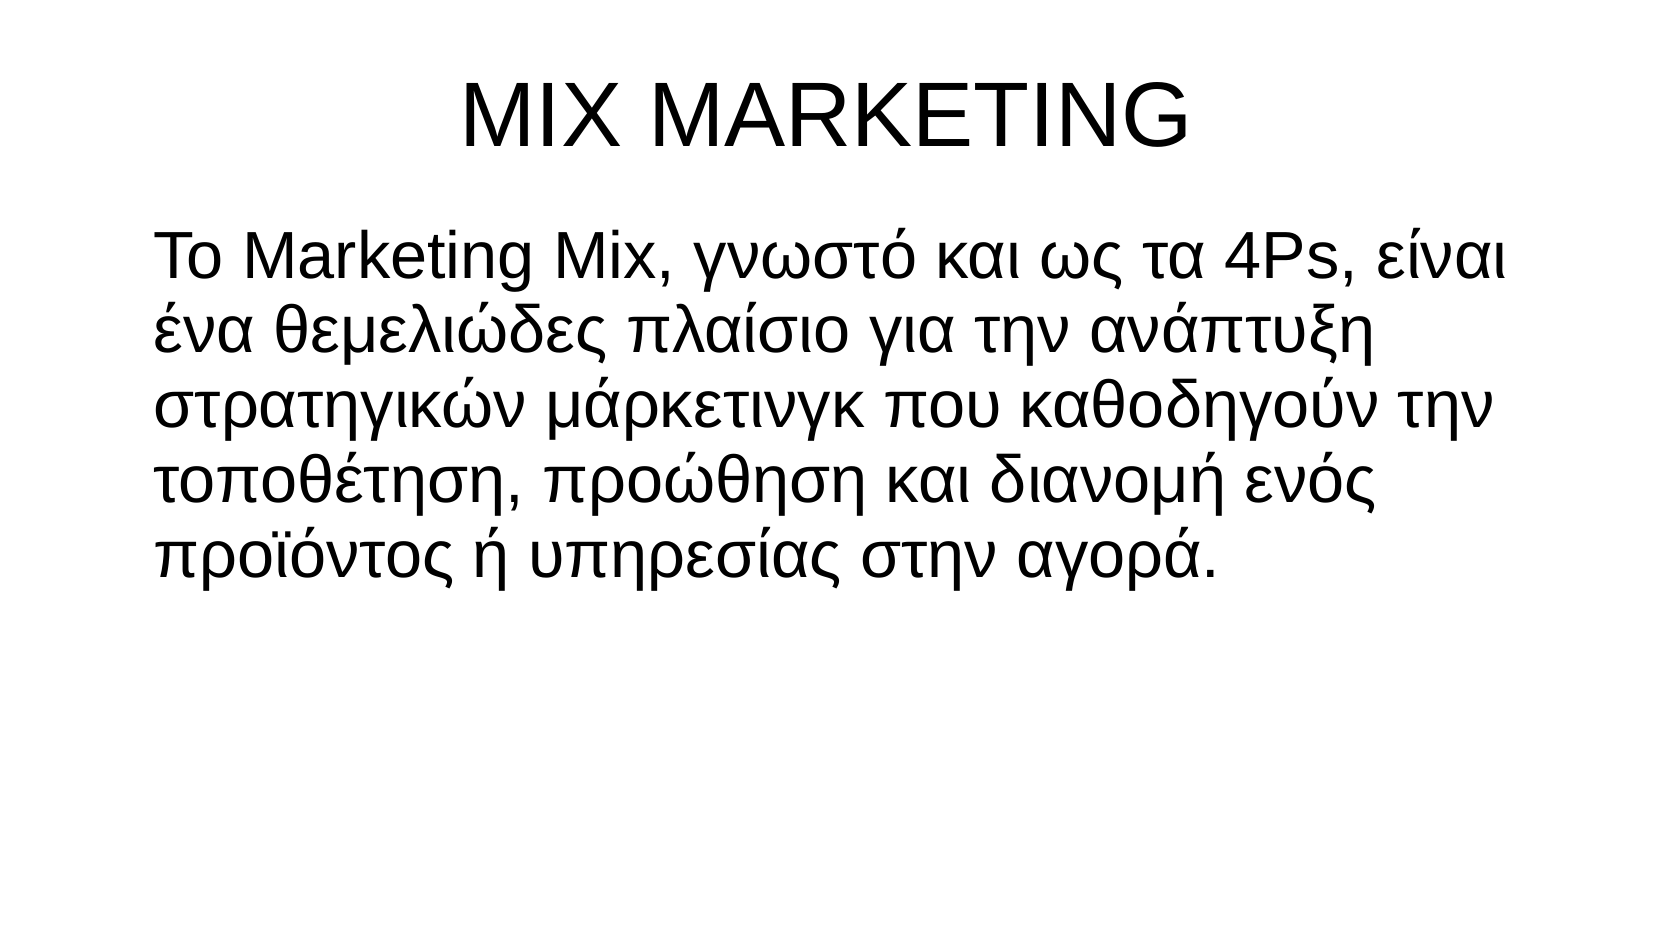

# MIX MARKETING
Το Marketing Mix, γνωστό και ως τα 4Ps, είναι ένα θεμελιώδες πλαίσιο για την ανάπτυξη στρατηγικών μάρκετινγκ που καθοδηγούν την τοποθέτηση, προώθηση και διανομή ενός προϊόντος ή υπηρεσίας στην αγορά.